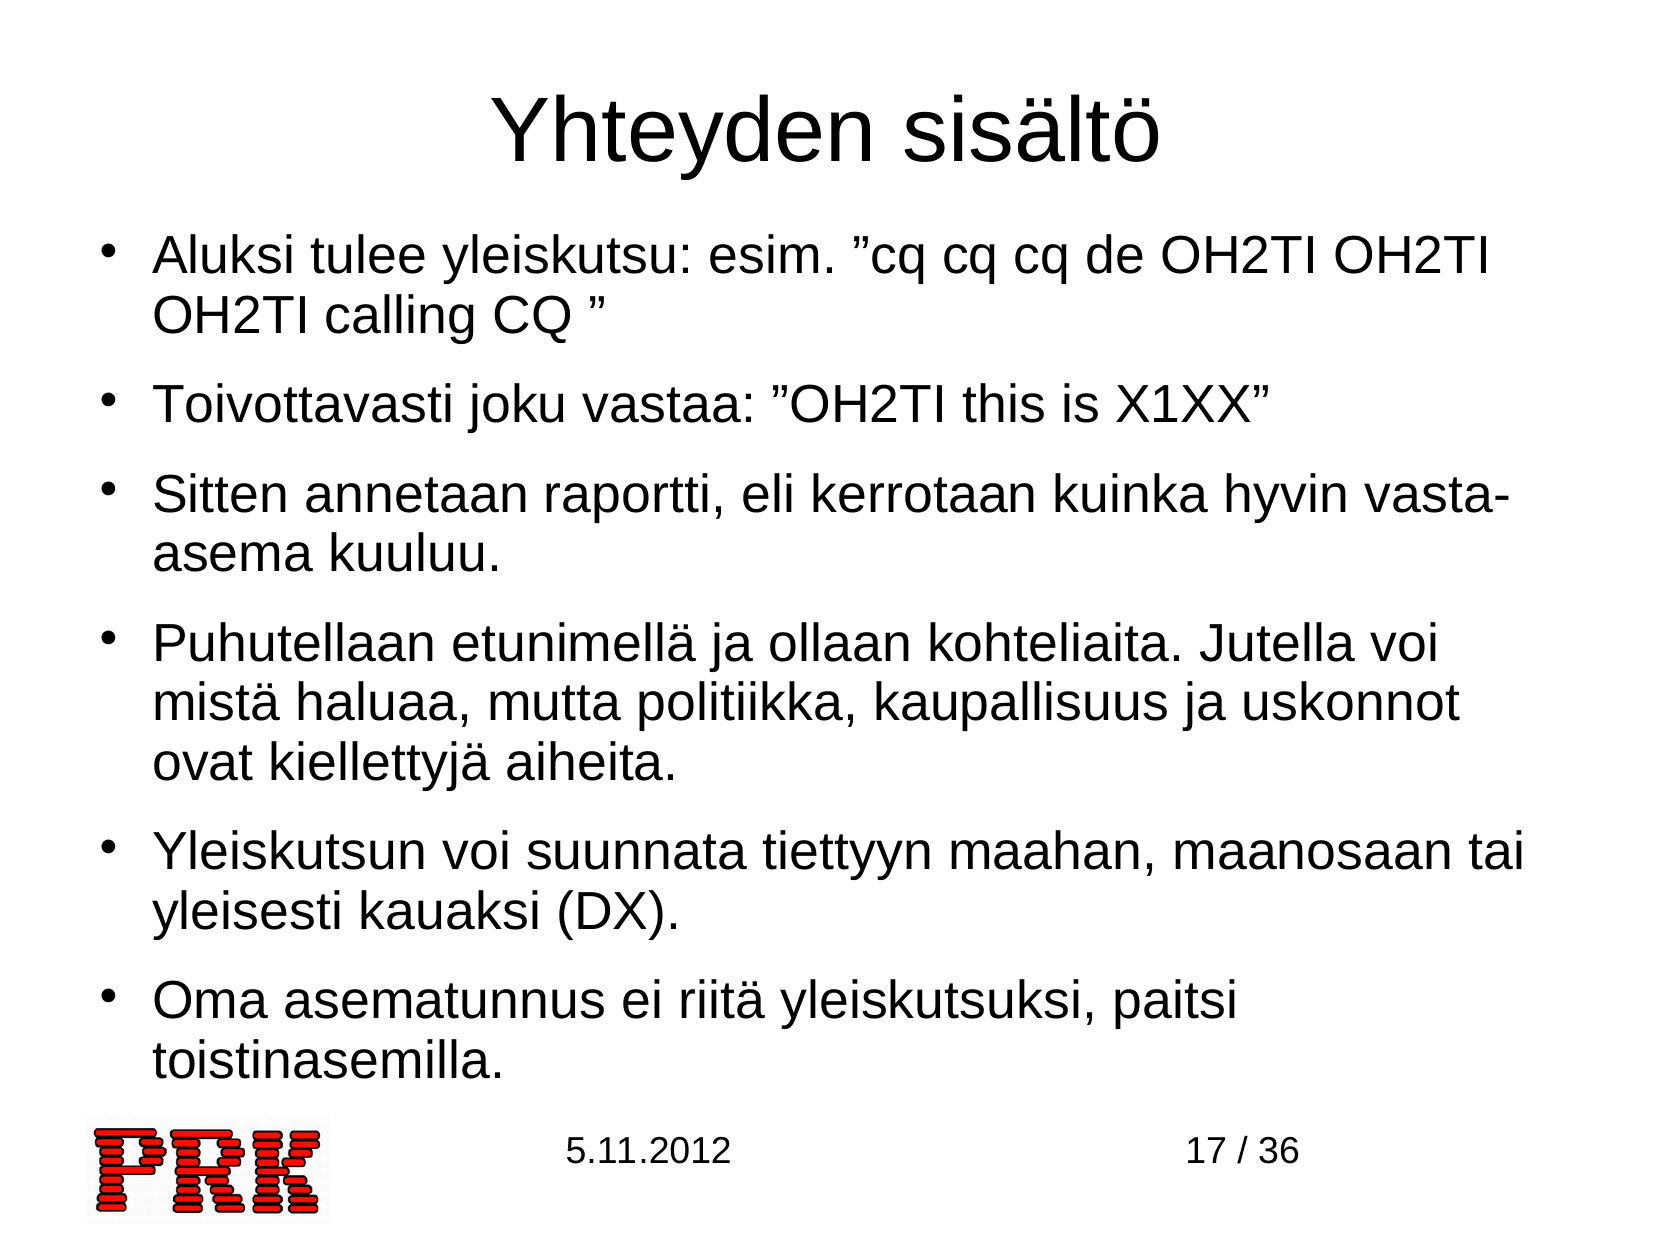

# Yhteyden sisältö
Aluksi tulee yleiskutsu: esim. ”cq cq cq de OH2TI OH2TI OH2TI calling CQ ”
Toivottavasti joku vastaa: ”OH2TI this is X1XX”
Sitten annetaan raportti, eli kerrotaan kuinka hyvin vasta-asema kuuluu.
Puhutellaan etunimellä ja ollaan kohteliaita. Jutella voi mistä haluaa, mutta politiikka, kaupallisuus ja uskonnot ovat kiellettyjä aiheita.
Yleiskutsun voi suunnata tiettyyn maahan, maanosaan tai yleisesti kauaksi (DX).
Oma asematunnus ei riitä yleiskutsuksi, paitsi toistinasemilla.
17